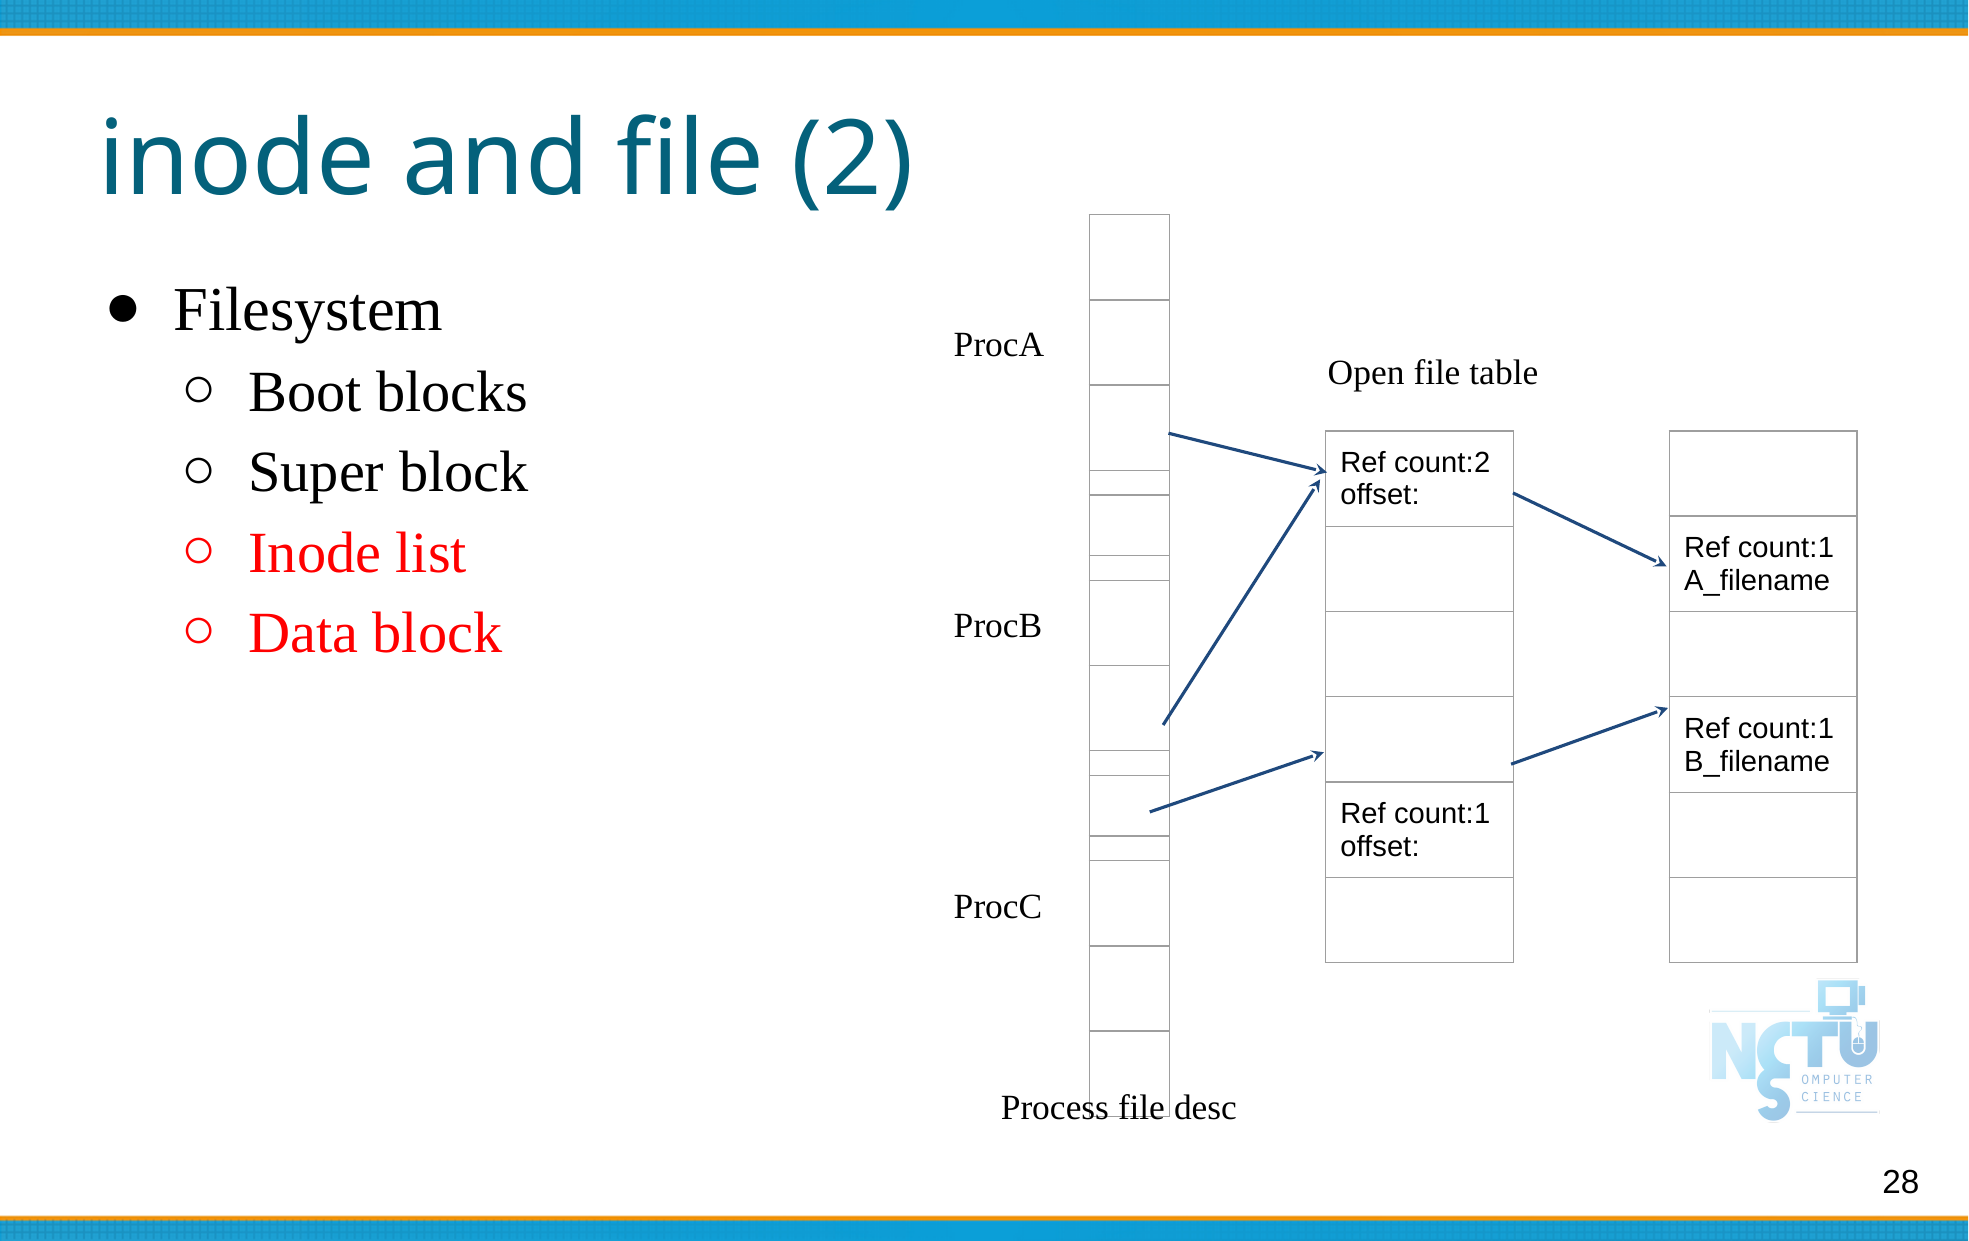

# inode and file (2)
| |
| --- |
| |
| |
| |
Filesystem
Boot blocks
Super block
Inode list
Data block
ProcA
Open file table
| Ref count:2 offset: |
| --- |
| |
| |
| |
| Ref count:1 offset: |
| |
| |
| --- |
| Ref count:1 A\_filename |
| |
| Ref count:1 B\_filename |
| |
| |
| |
| --- |
| |
| |
| |
ProcB
| |
| --- |
| |
| |
| |
ProcC
Process file desc